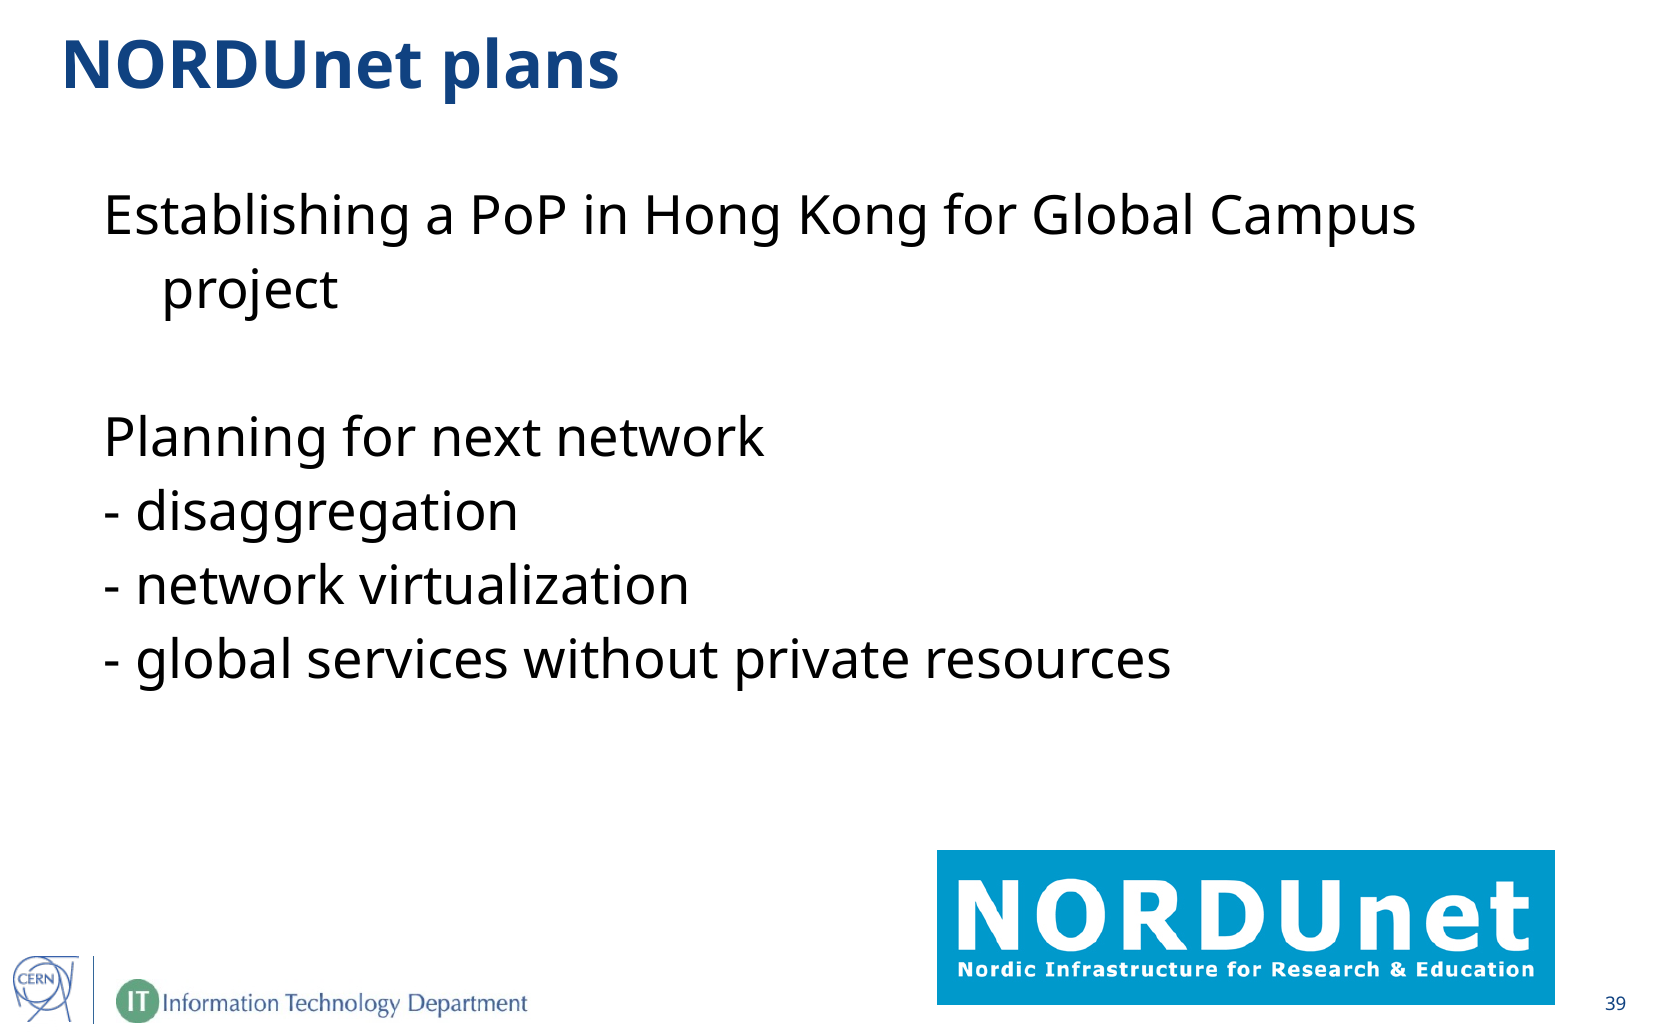

# NORDUnet plans
Establishing a PoP in Hong Kong for Global Campus project
Planning for next network
- disaggregation
- network virtualization
- global services without private resources